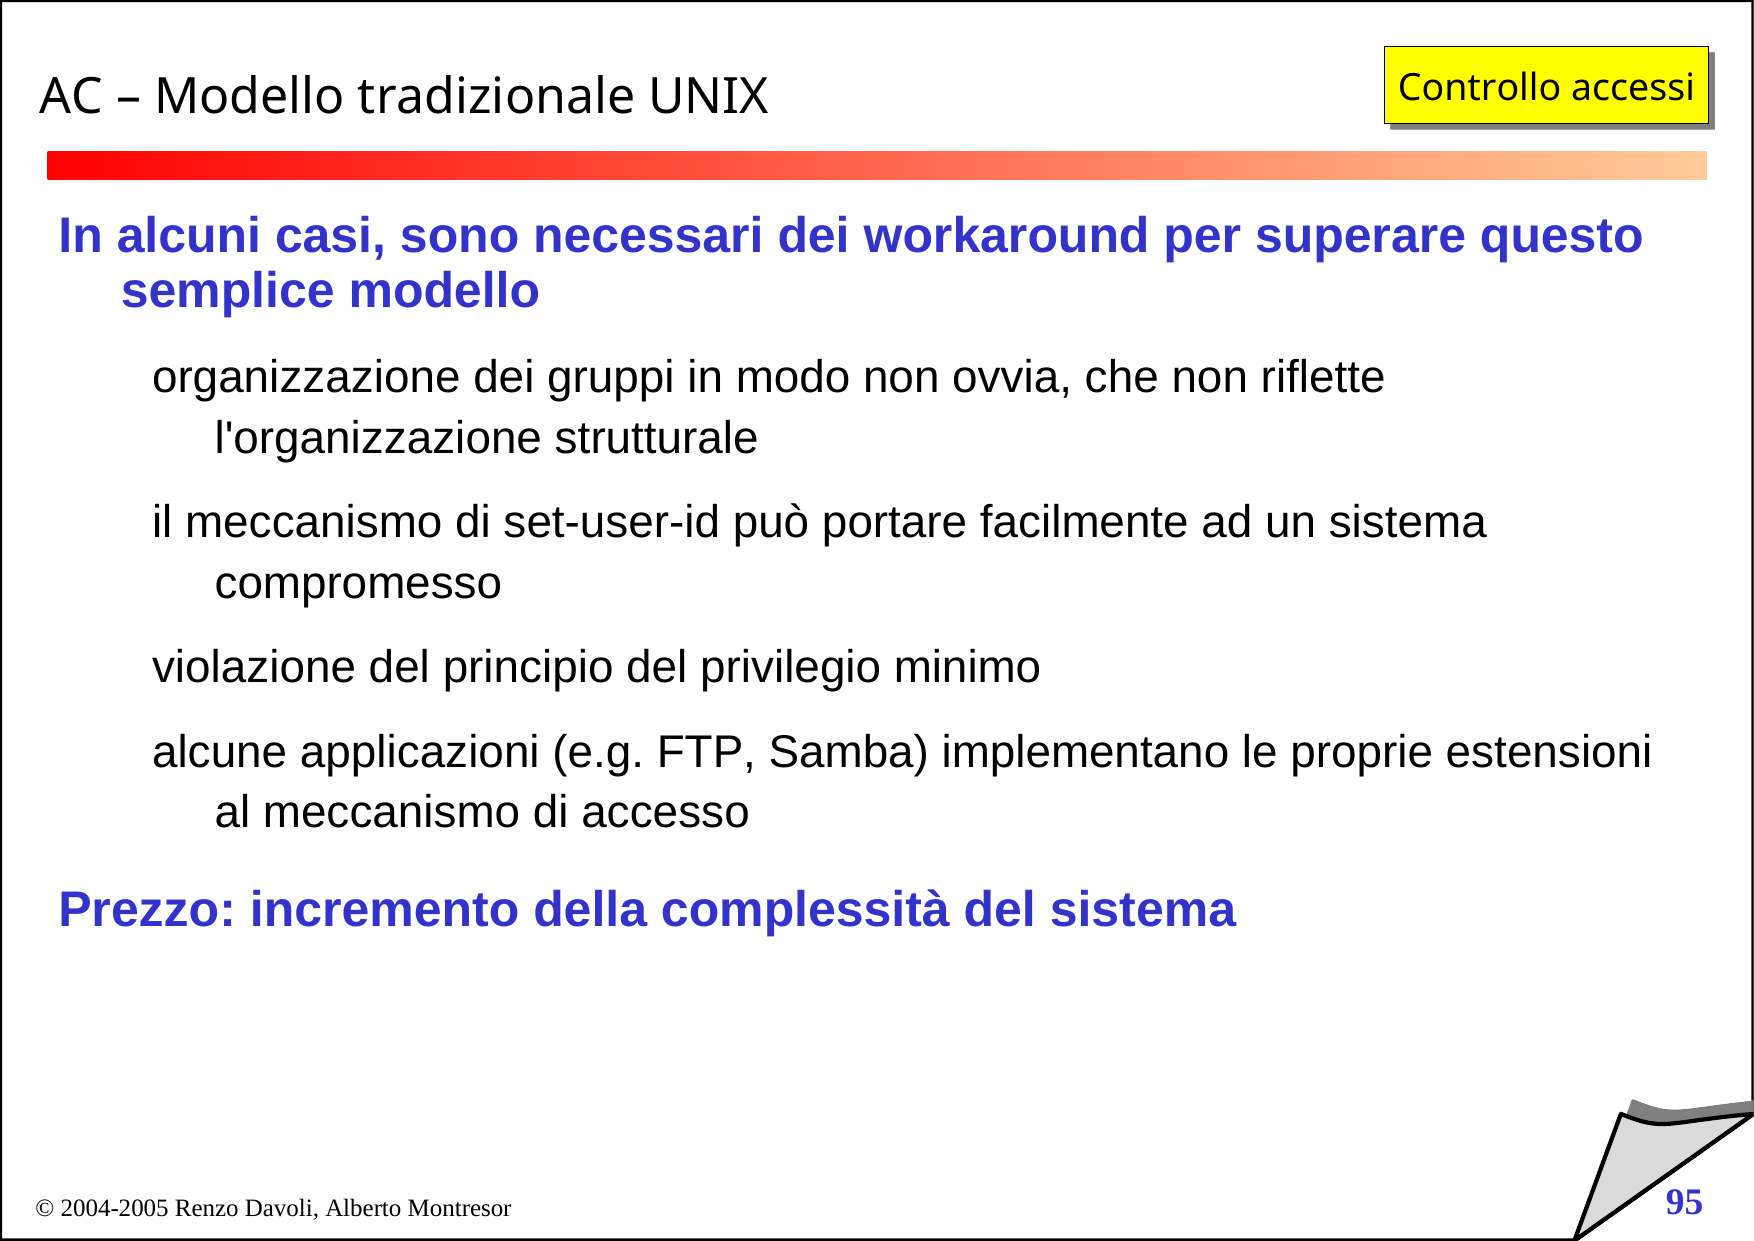

Controllo accessi
# AC – Modello tradizionale UNIX
In alcuni casi, sono necessari dei workaround per superare questo semplice modello
organizzazione dei gruppi in modo non ovvia, che non riflette l'organizzazione strutturale
il meccanismo di set-user-id può portare facilmente ad un sistema compromesso
violazione del principio del privilegio minimo
alcune applicazioni (e.g. FTP, Samba) implementano le proprie estensioni al meccanismo di accesso
Prezzo: incremento della complessità del sistema